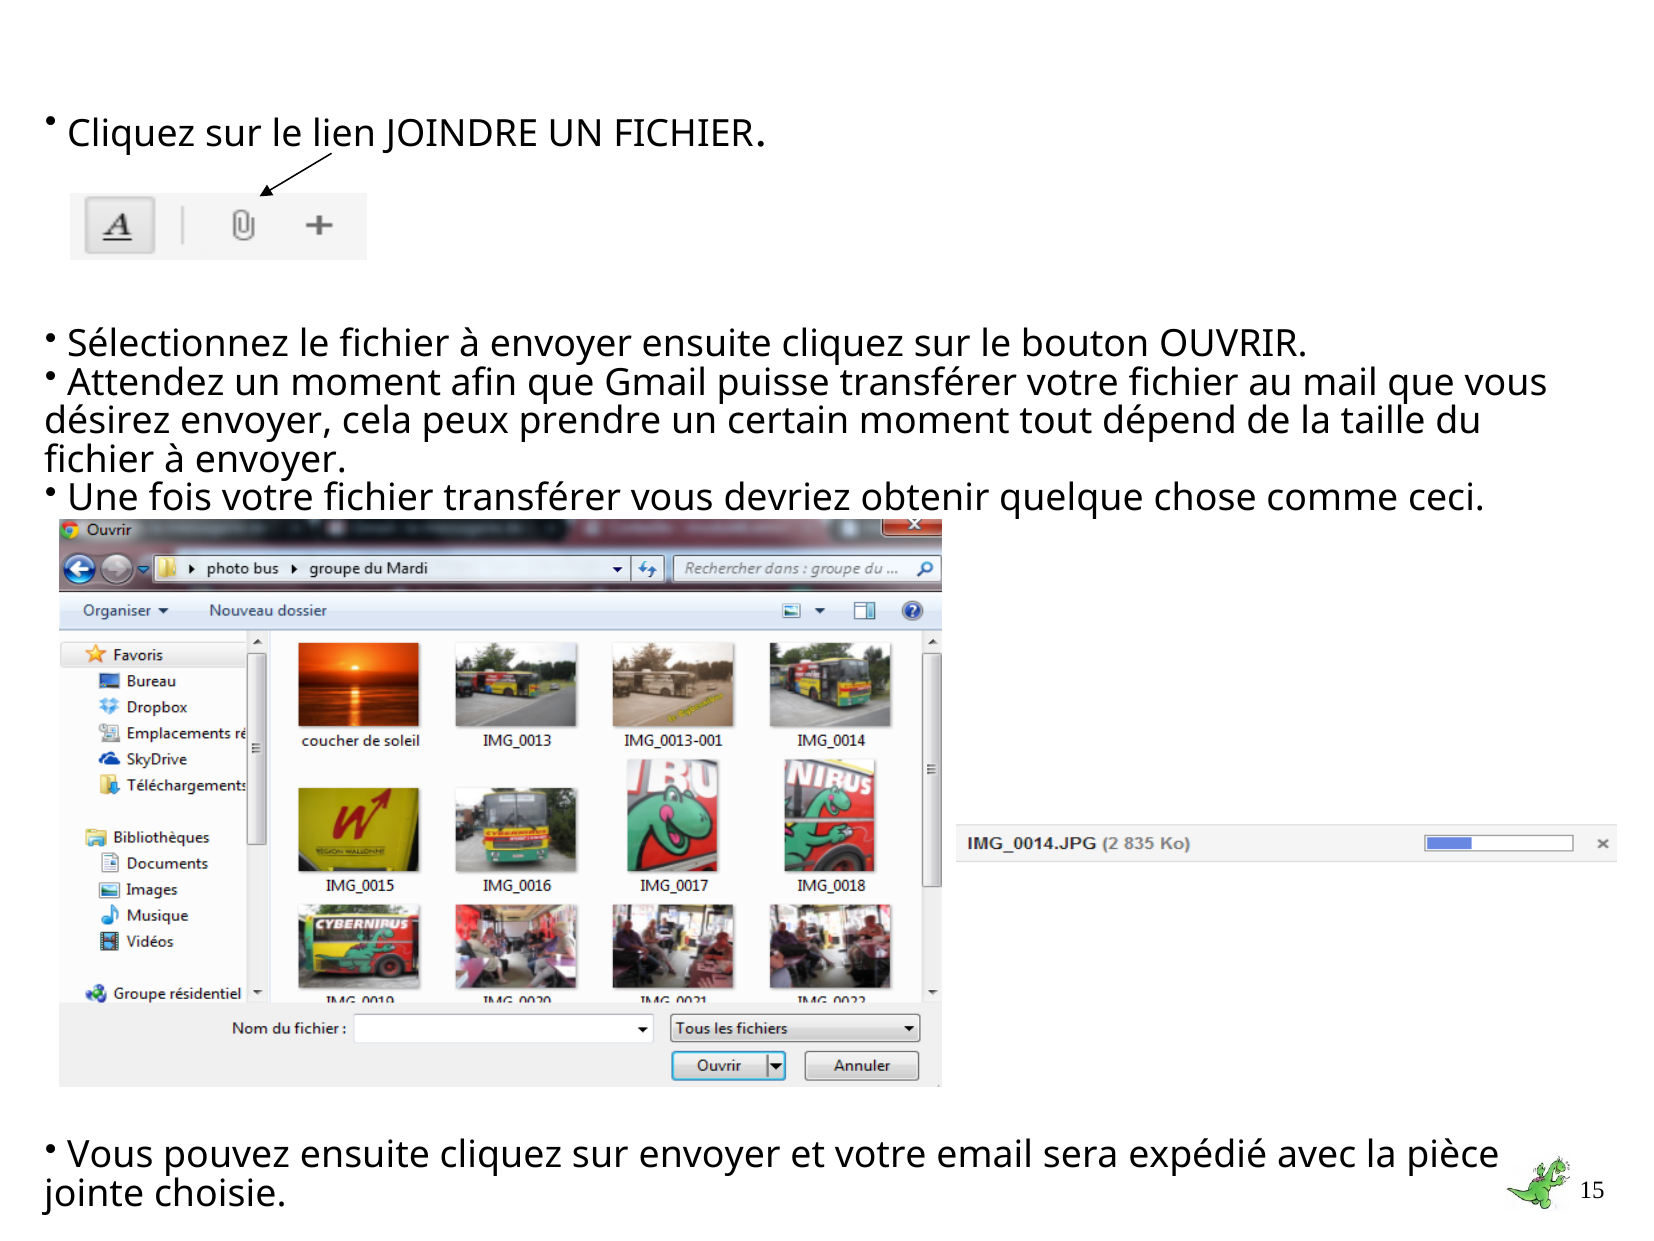

Cliquez sur le lien JOINDRE UN FICHIER.
 Sélectionnez le fichier à envoyer ensuite cliquez sur le bouton OUVRIR.
 Attendez un moment afin que Gmail puisse transférer votre fichier au mail que vous
désirez envoyer, cela peux prendre un certain moment tout dépend de la taille du
fichier à envoyer.
 Une fois votre fichier transférer vous devriez obtenir quelque chose comme ceci.
 Vous pouvez ensuite cliquez sur envoyer et votre email sera expédié avec la pièce
jointe choisie.
15